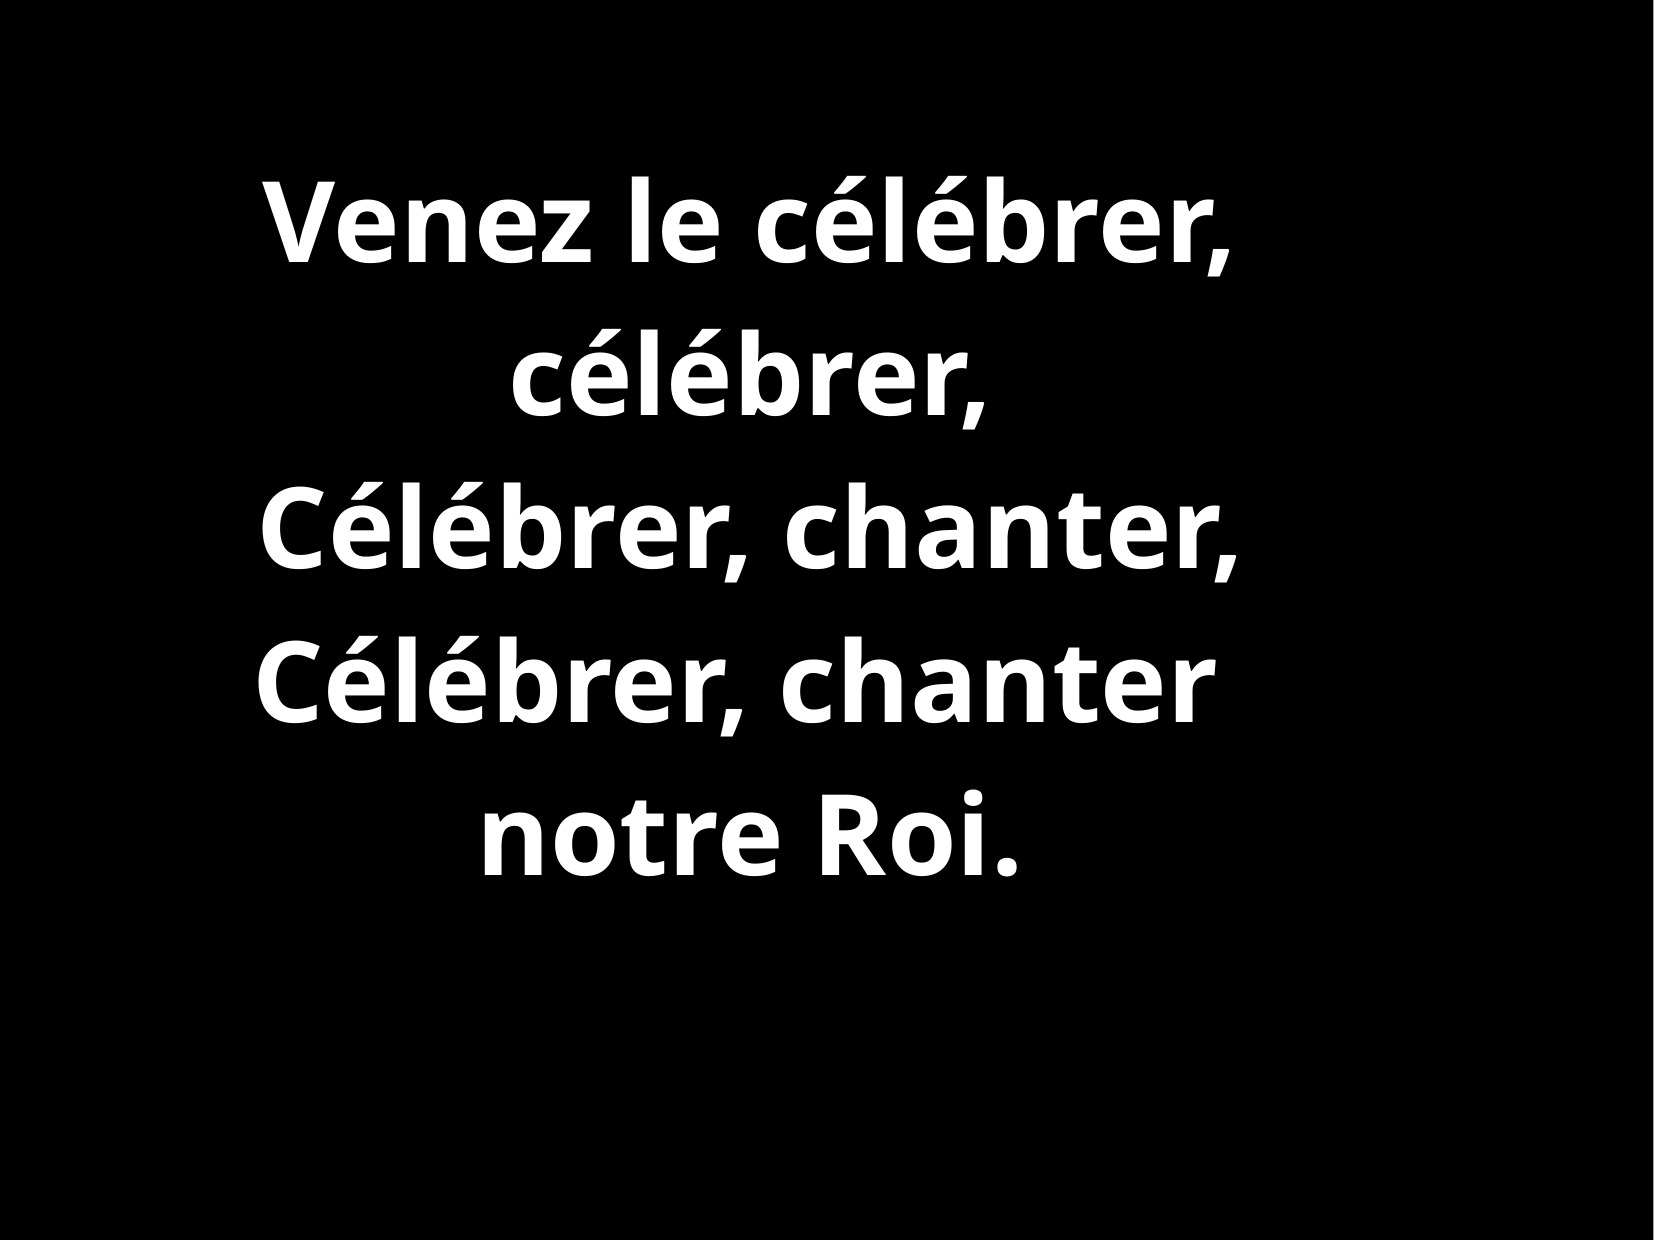

# Venez le célébrer, célébrer,
Célébrer, chanter,
Célébrer, chanter
notre Roi.